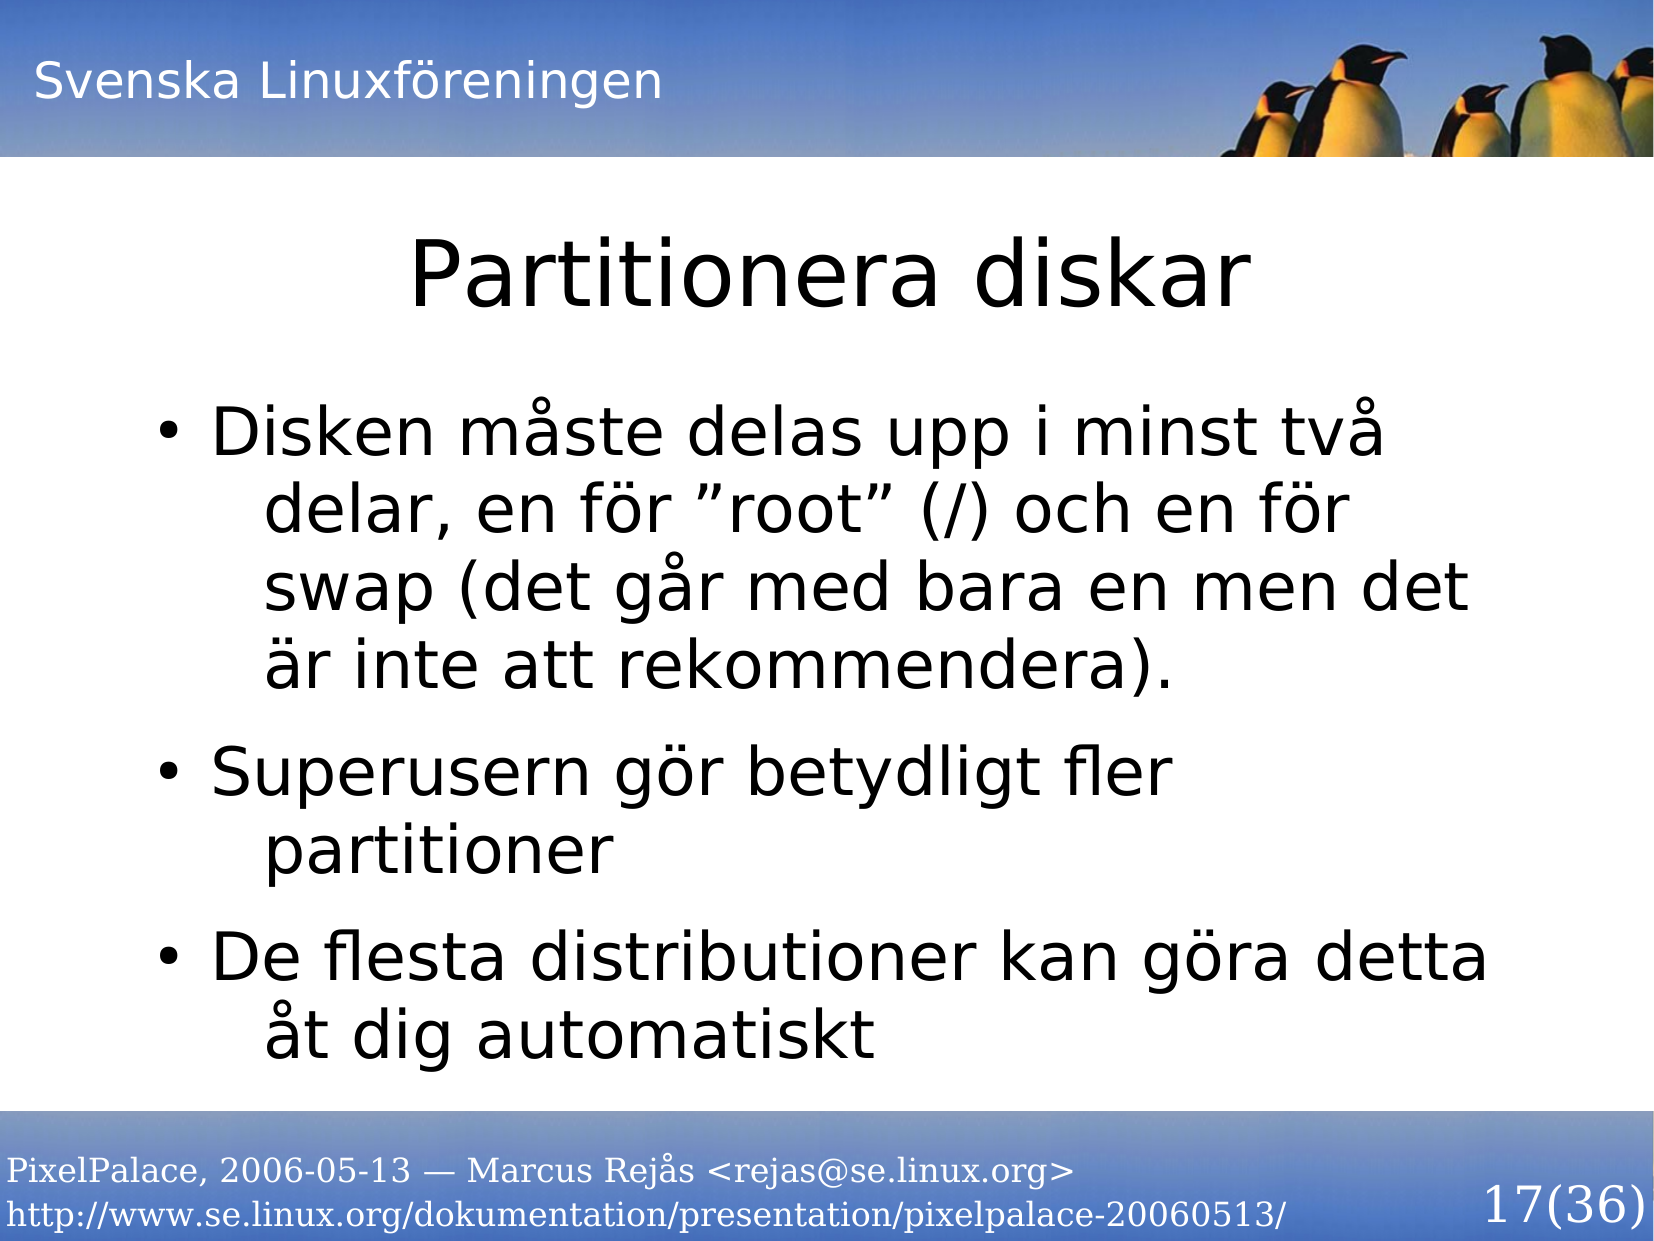

# Partitionera diskar
Disken måste delas upp i minst två delar, en för ”root” (/) och en för swap (det går med bara en men det är inte att rekommendera).
Superusern gör betydligt fler partitioner
De flesta distributioner kan göra detta åt dig automatiskt